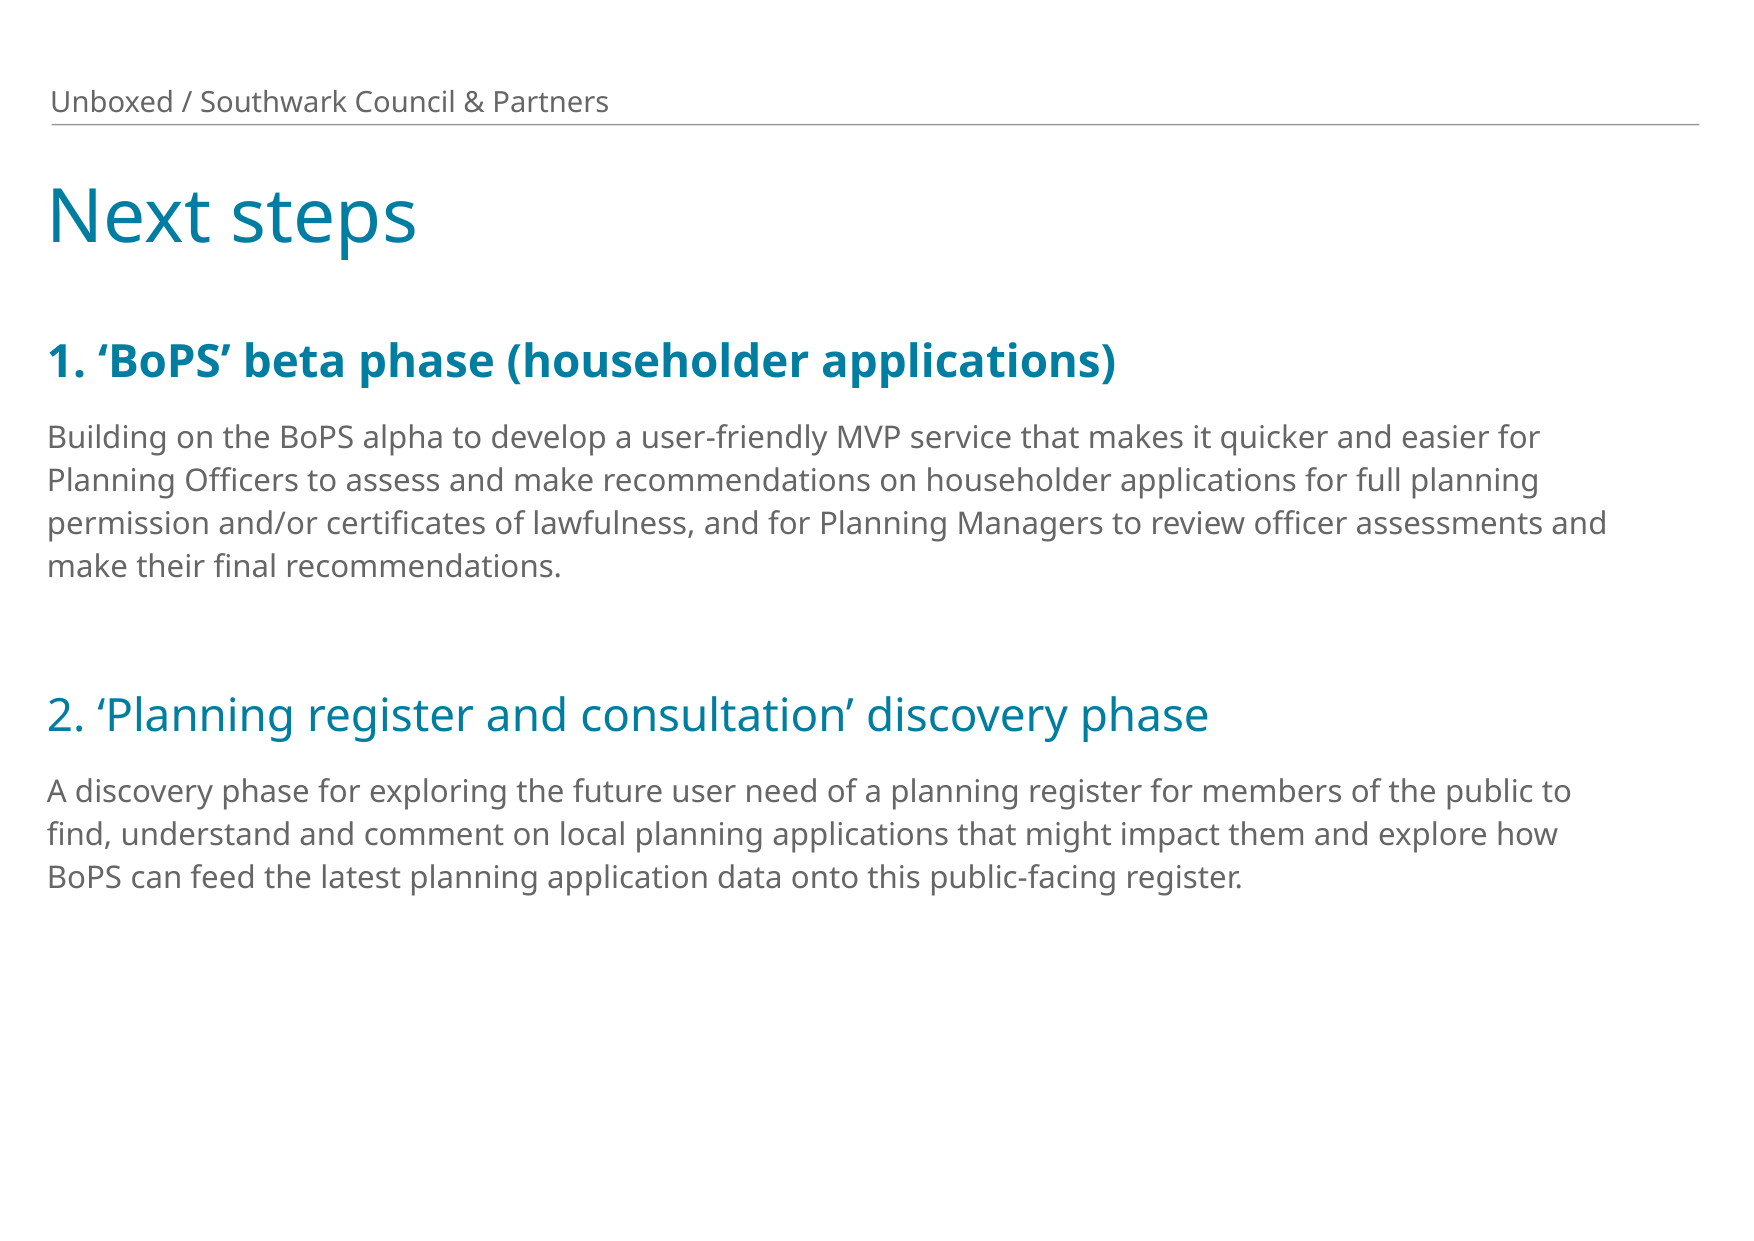

Unboxed / Southwark Council & Partners
Next steps
1. ‘BoPS’ beta phase (householder applications)
Building on the BoPS alpha to develop a user-friendly MVP service that makes it quicker and easier for Planning Officers to assess and make recommendations on householder applications for full planning permission and/or certificates of lawfulness, and for Planning Managers to review officer assessments and make their final recommendations.
2. ‘Planning register and consultation’ discovery phase
A discovery phase for exploring the future user need of a planning register for members of the public to find, understand and comment on local planning applications that might impact them and explore how BoPS can feed the latest planning application data onto this public-facing register.